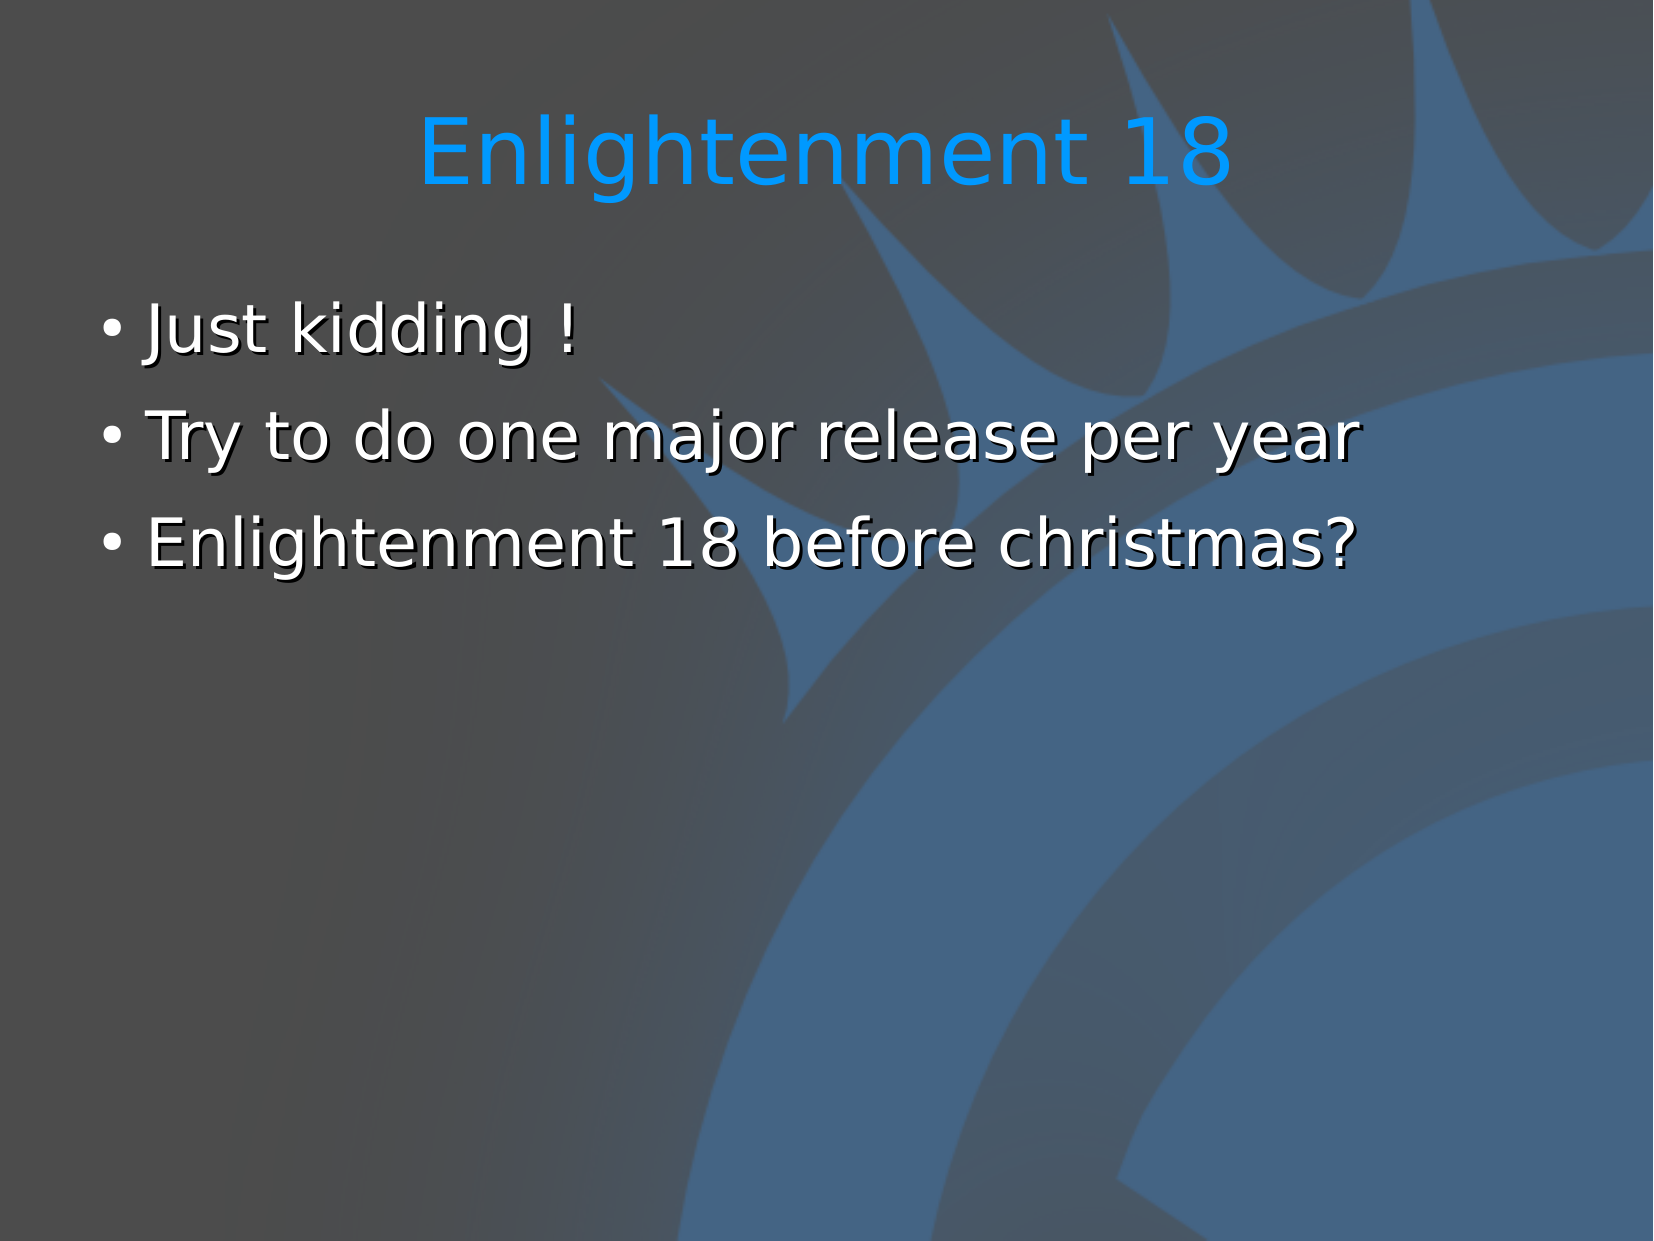

# Enlightenment 18
 Just kidding !
 Try to do one major release per year
 Enlightenment 18 before christmas?